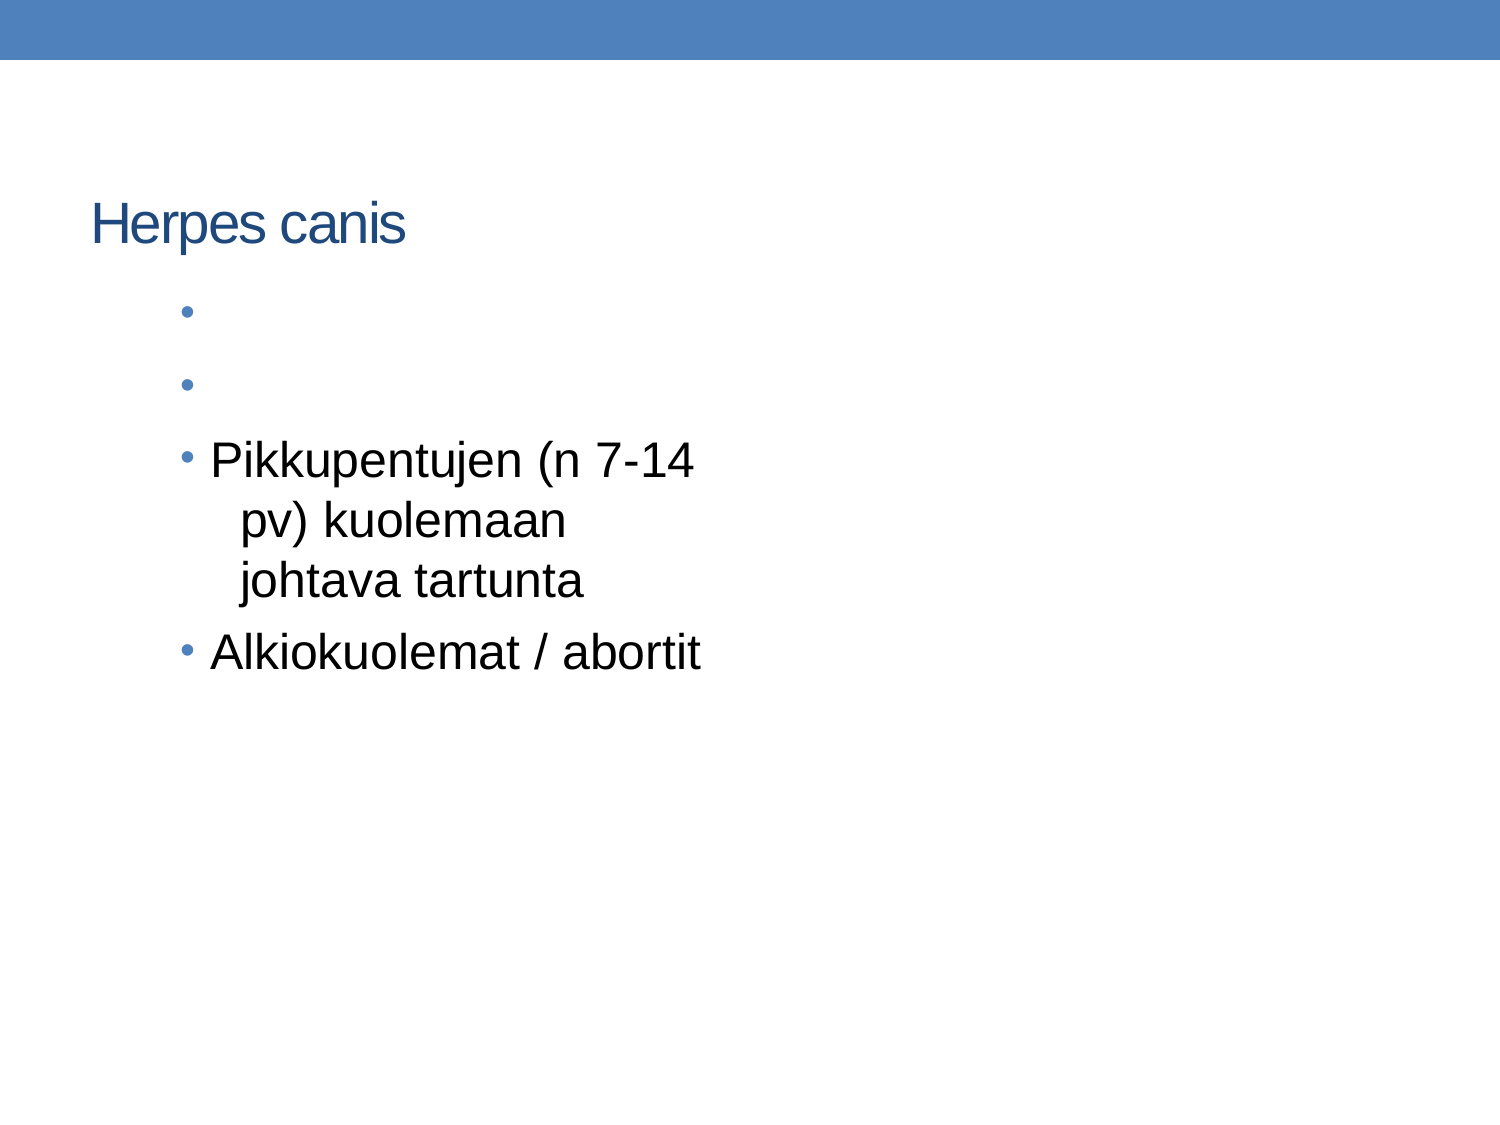

# Herpes canis
Pikkupentujen (n 7-14 pv) kuolemaan johtava tartunta
Alkiokuolemat / abortit